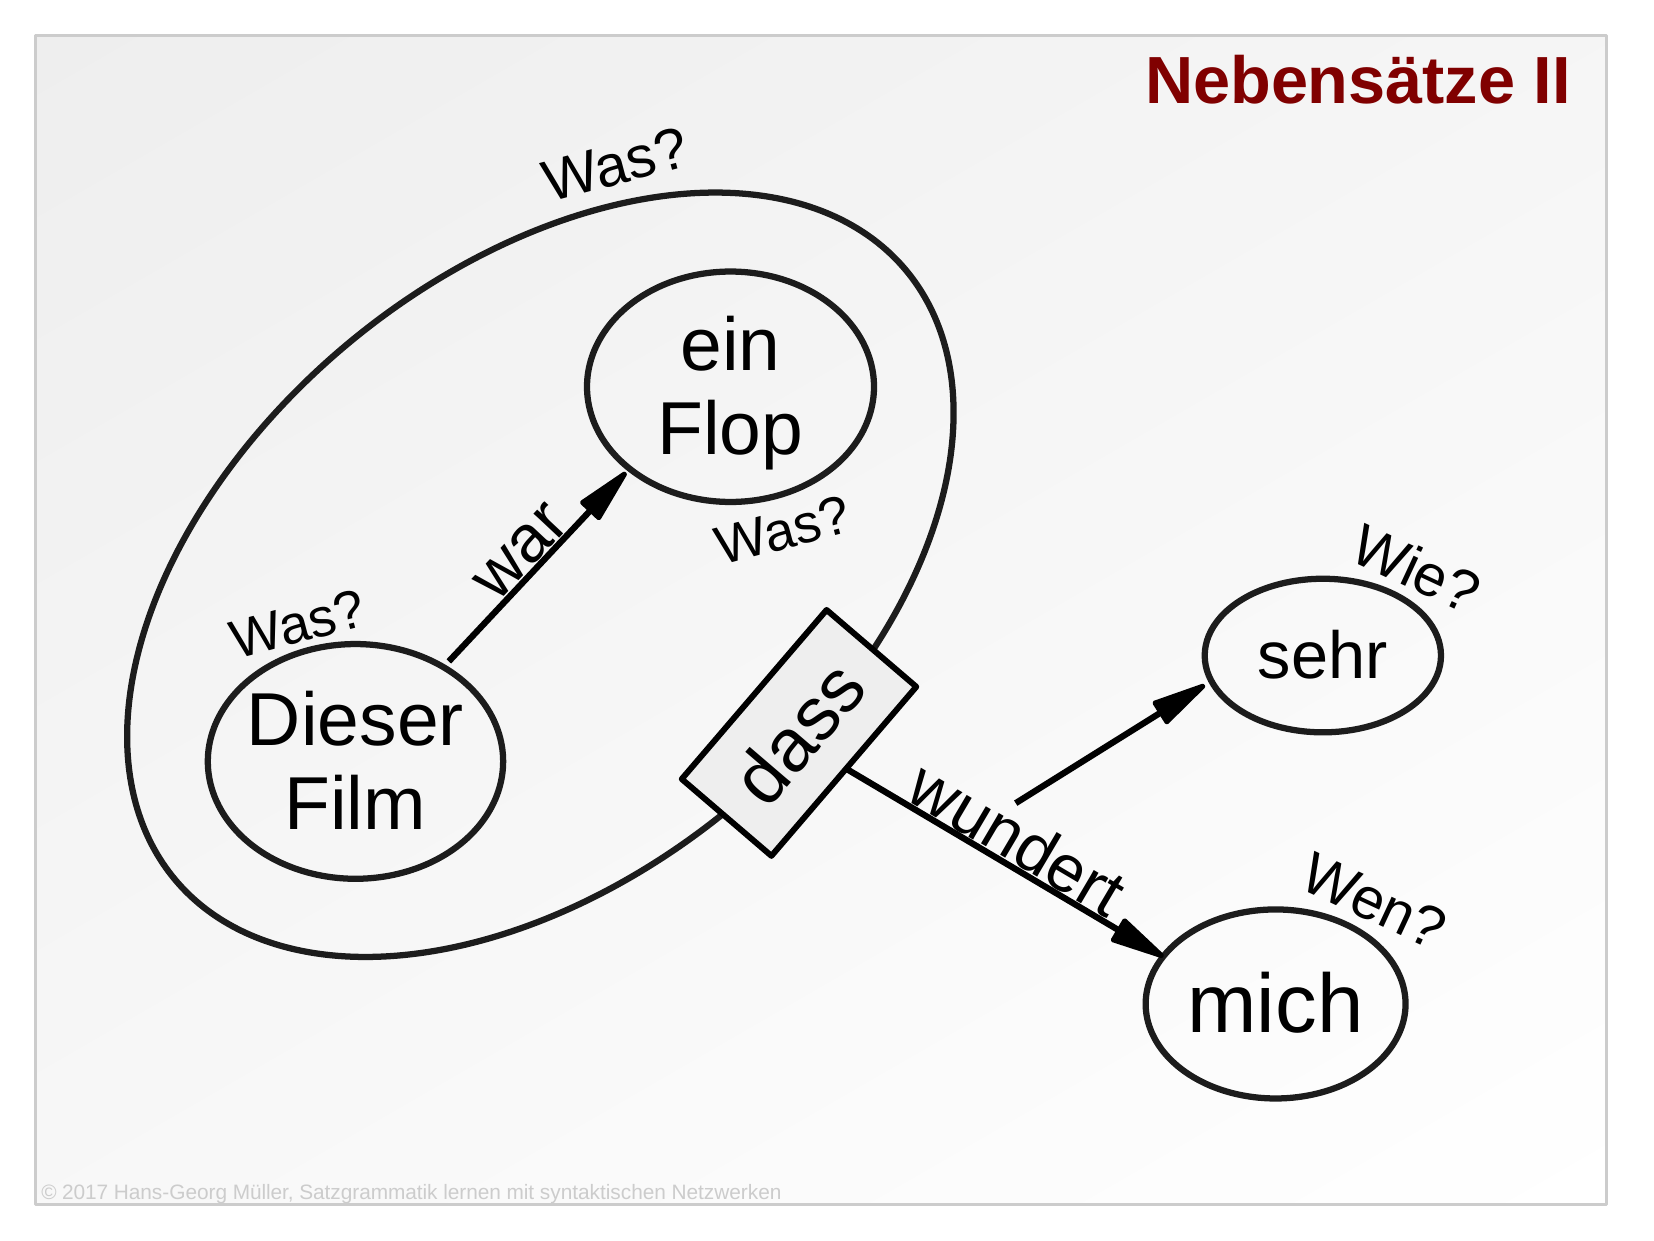

# Nebensätze II
Was?
ein
Flop
war
Was?
Wie?
sehr
Was?
Dieser
Film
dass
wundert
Wen?
mich